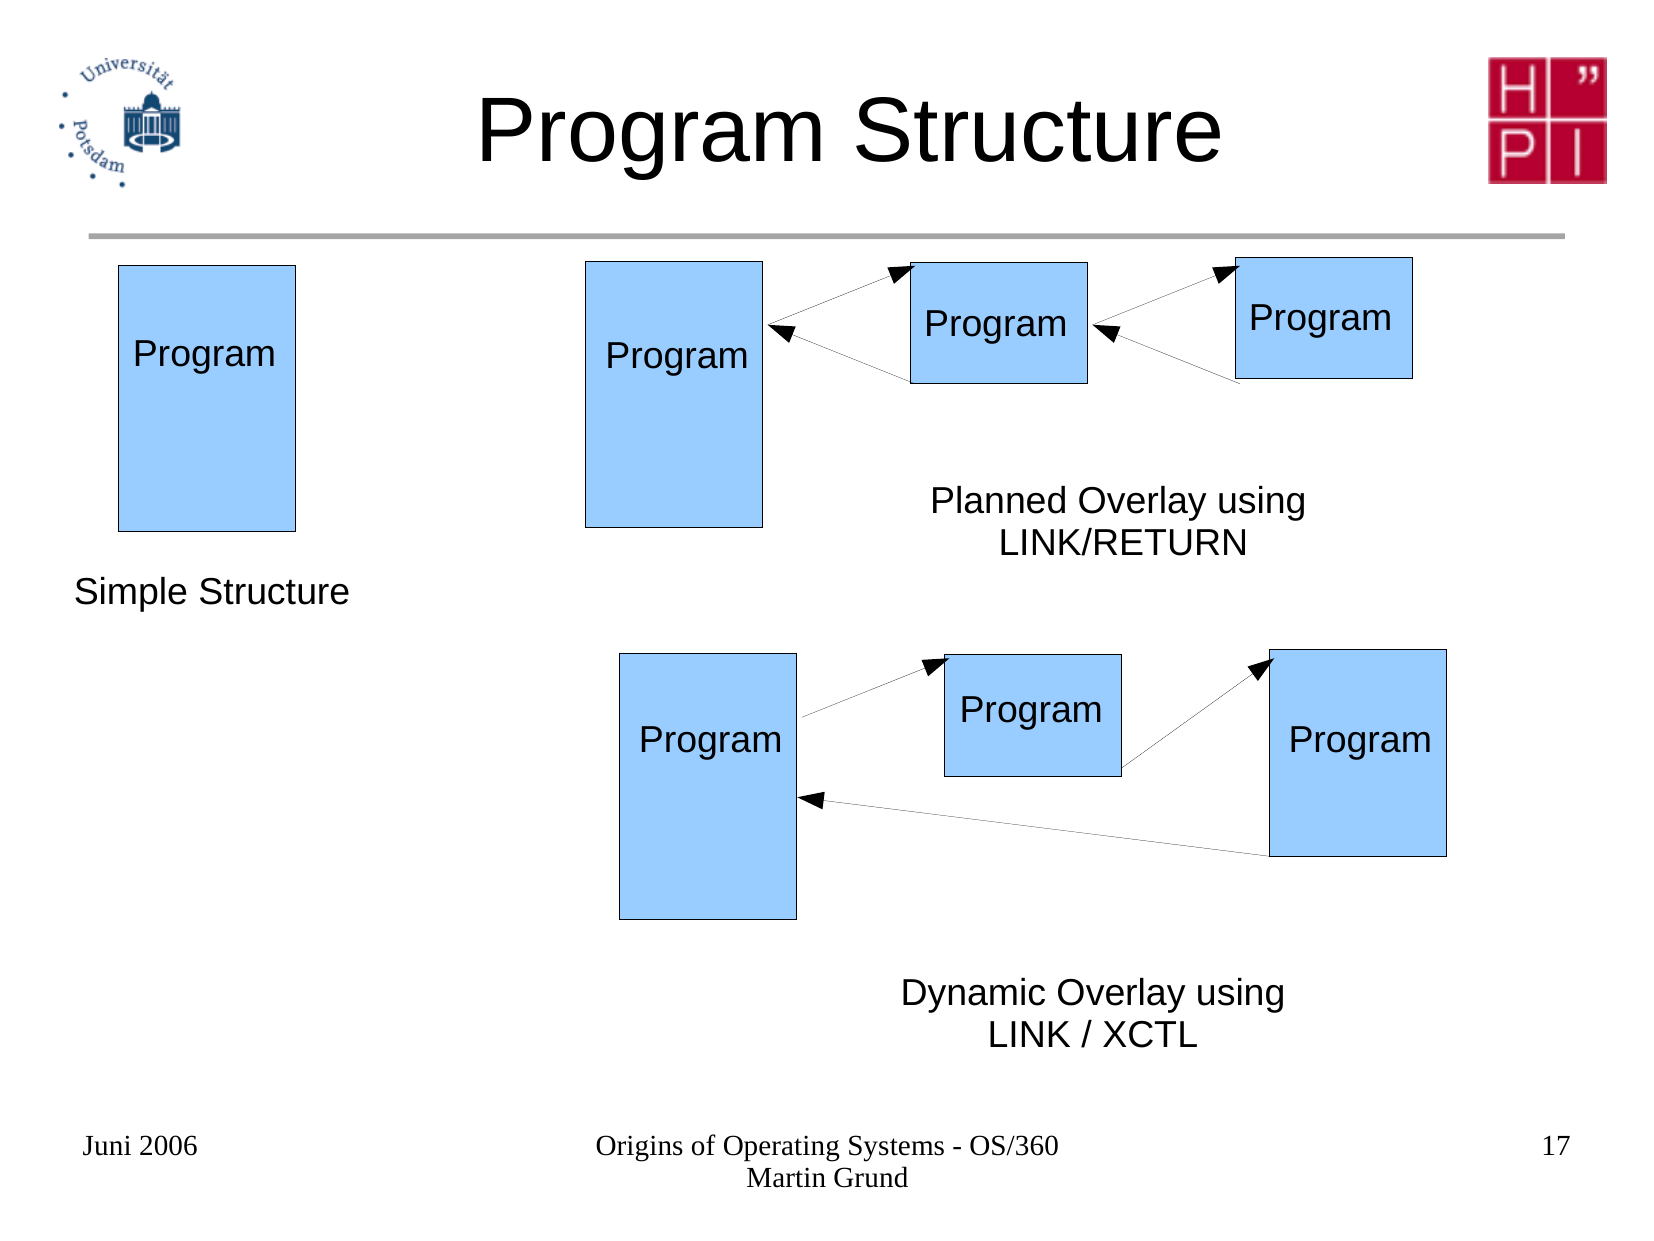

# Program Structure
Program
Program
Program
Program
Planned Overlay using
LINK/RETURN
Simple Structure
Program
Program
Program
Dynamic Overlay using
LINK / XCTL
Juni 2006
Origins of Operating Systems - OS/360
17